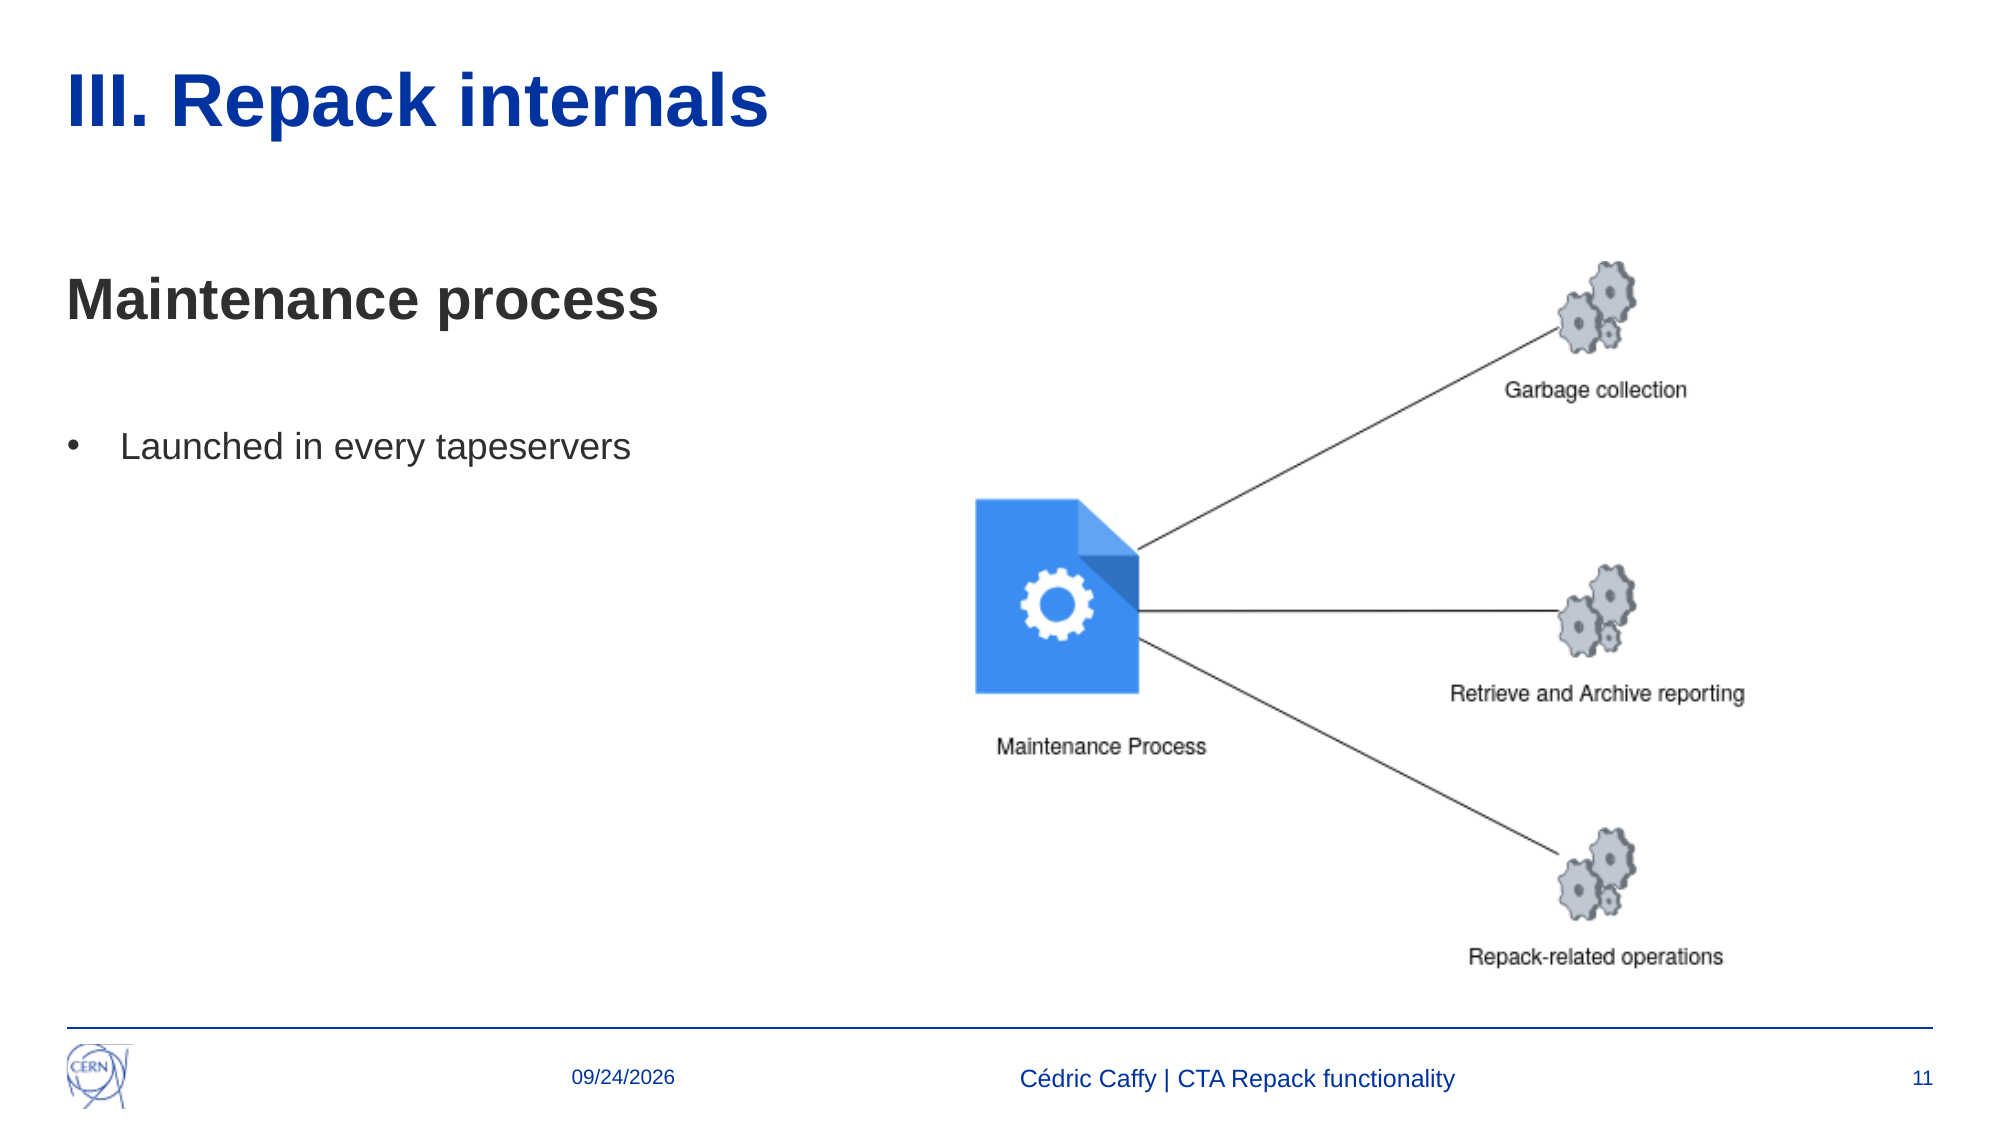

III. Repack internals
# Maintenance process
Launched in every tapeservers
Cédric Caffy | CTA Repack functionality